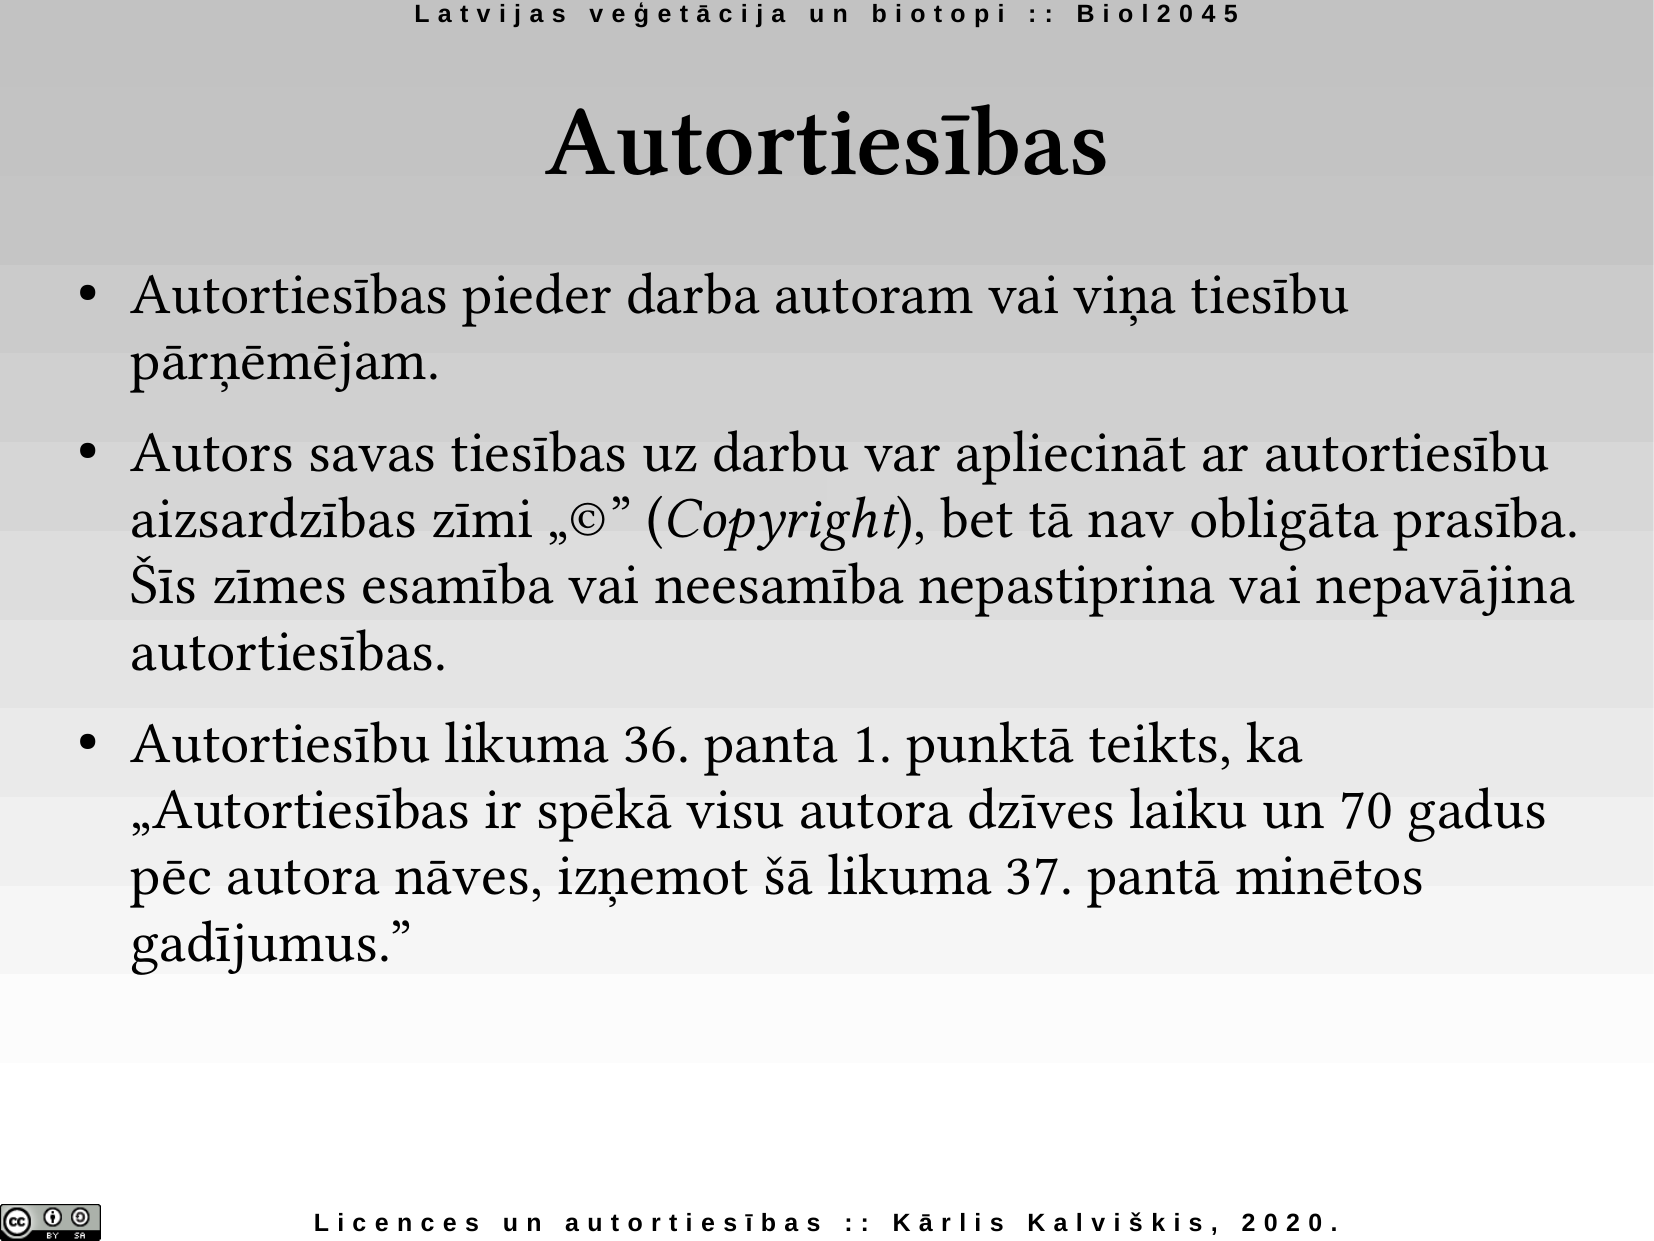

# Autortiesības
Autortiesības pieder darba autoram vai viņa tiesību pārņēmējam.
Autors savas tiesības uz darbu var apliecināt ar autortiesību aizsardzības zīmi „©” (Copyright), bet tā nav obligāta prasība. Šīs zīmes esamība vai neesamība nepastiprina vai nepavājina autortiesības.
Autortiesību likuma 36. panta 1. punktā teikts, ka „Autortiesības ir spēkā visu autora dzīves laiku un 70 gadus pēc autora nāves, izņemot šā likuma 37. pantā minētos gadījumus.”